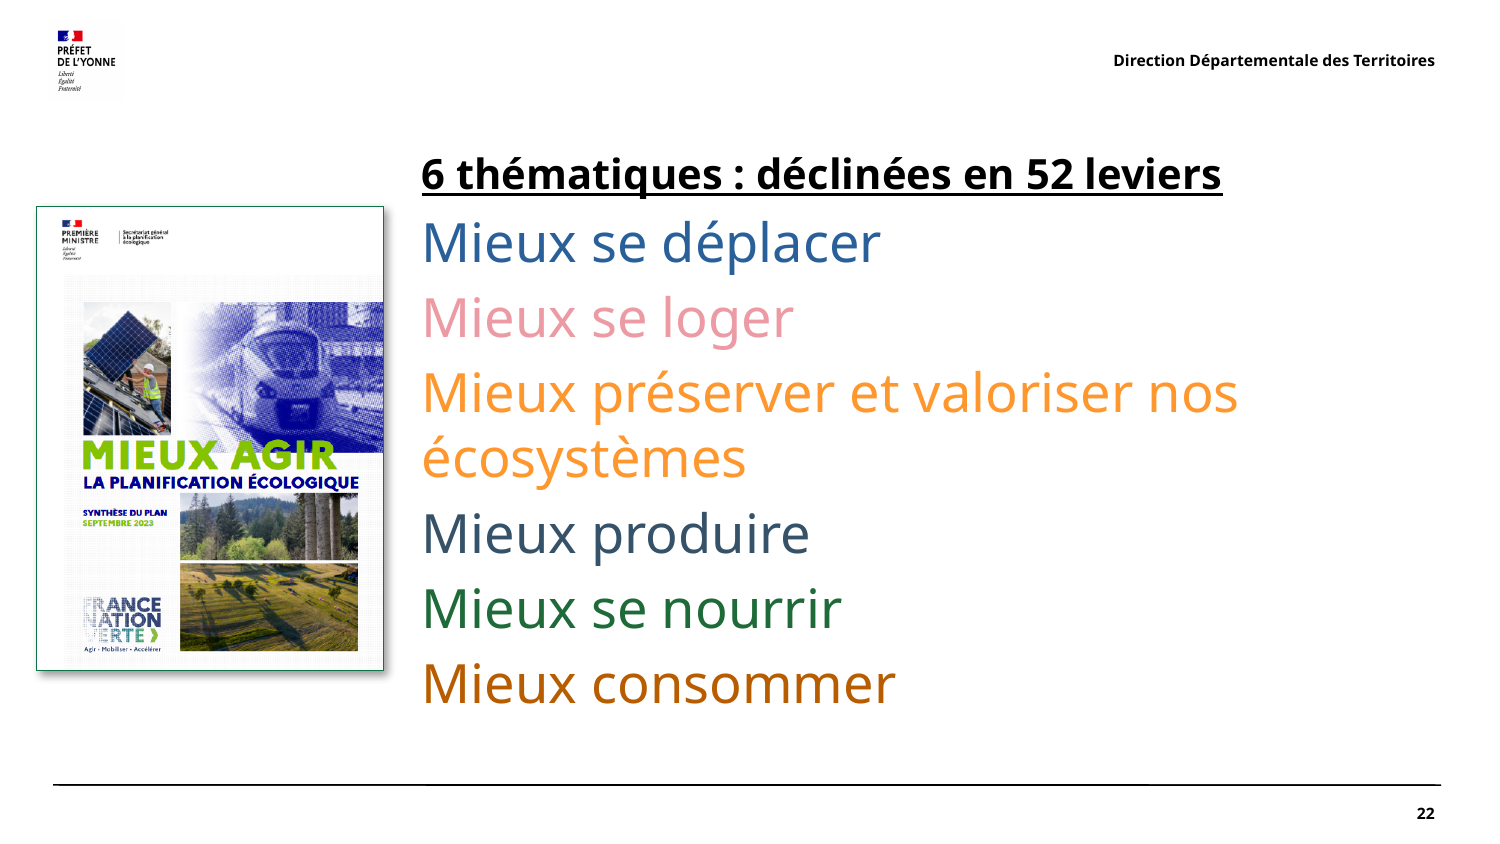

Direction Départementale des Territoires
6 thématiques : déclinées en 52 leviers
Mieux se déplacer
Mieux se loger
Mieux préserver et valoriser nos écosystèmes
Mieux produire
Mieux se nourrir
Mieux consommer
22